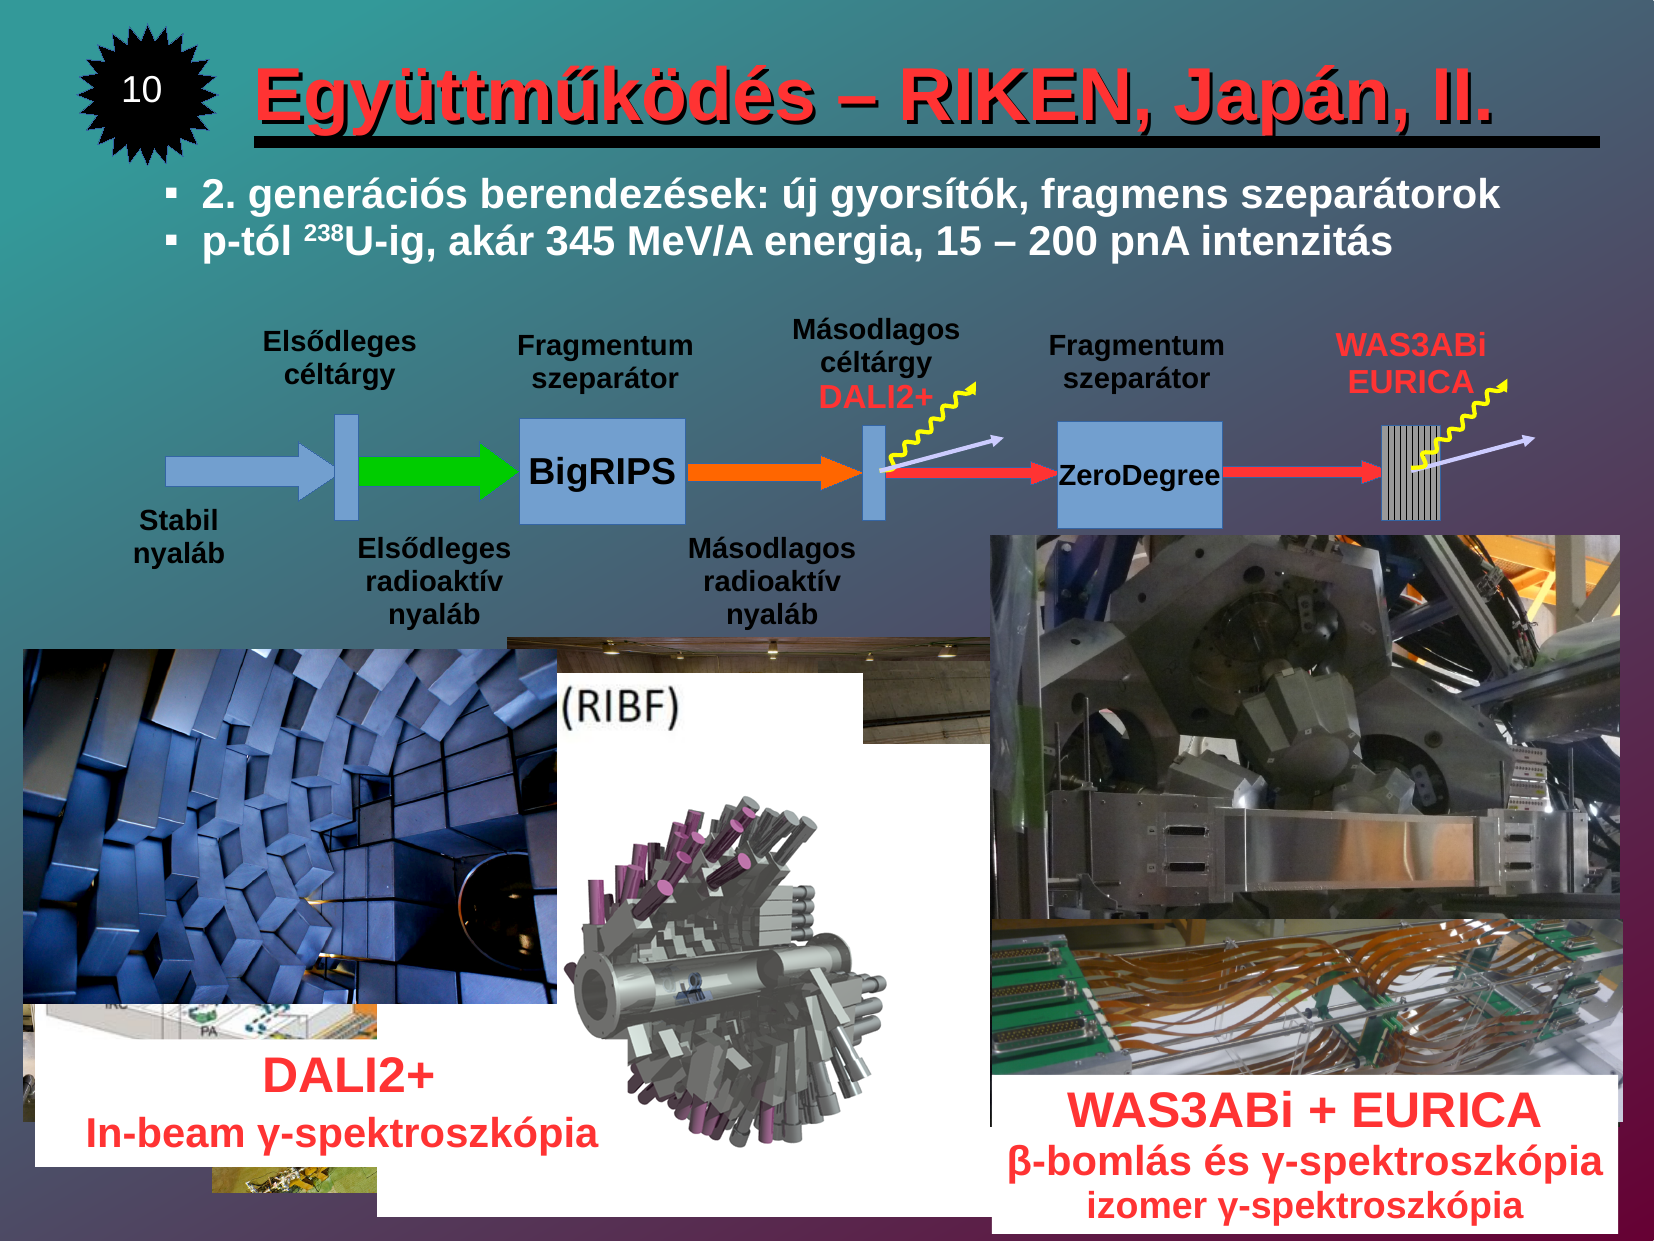

# Együttműködés – RIKEN, Japán, II.
10
2. generációs berendezések: új gyorsítók, fragmens szeparátorok
p-tól 238U-ig, akár 345 MeV/A energia, 15 – 200 pnA intenzitás
Másodlagos
céltárgy
DALI2+
Elsődleges
céltárgy
WAS3ABi
EURICA
Fragmentum
szeparátor
Fragmentum
szeparátor
BigRIPS
ZeroDegree
Stabil
nyaláb
Elsődleges
radioaktív
nyaláb
Másodlagos
radioaktív
nyaláb
Reakció termékek
RILAC
RRC
FRC
IRC
SRC
DALI2+
In-beam γ-spektroszkópia
WAS3ABi + EURICA
β-bomlás és γ-spektroszkópia
izomer γ-spektroszkópia